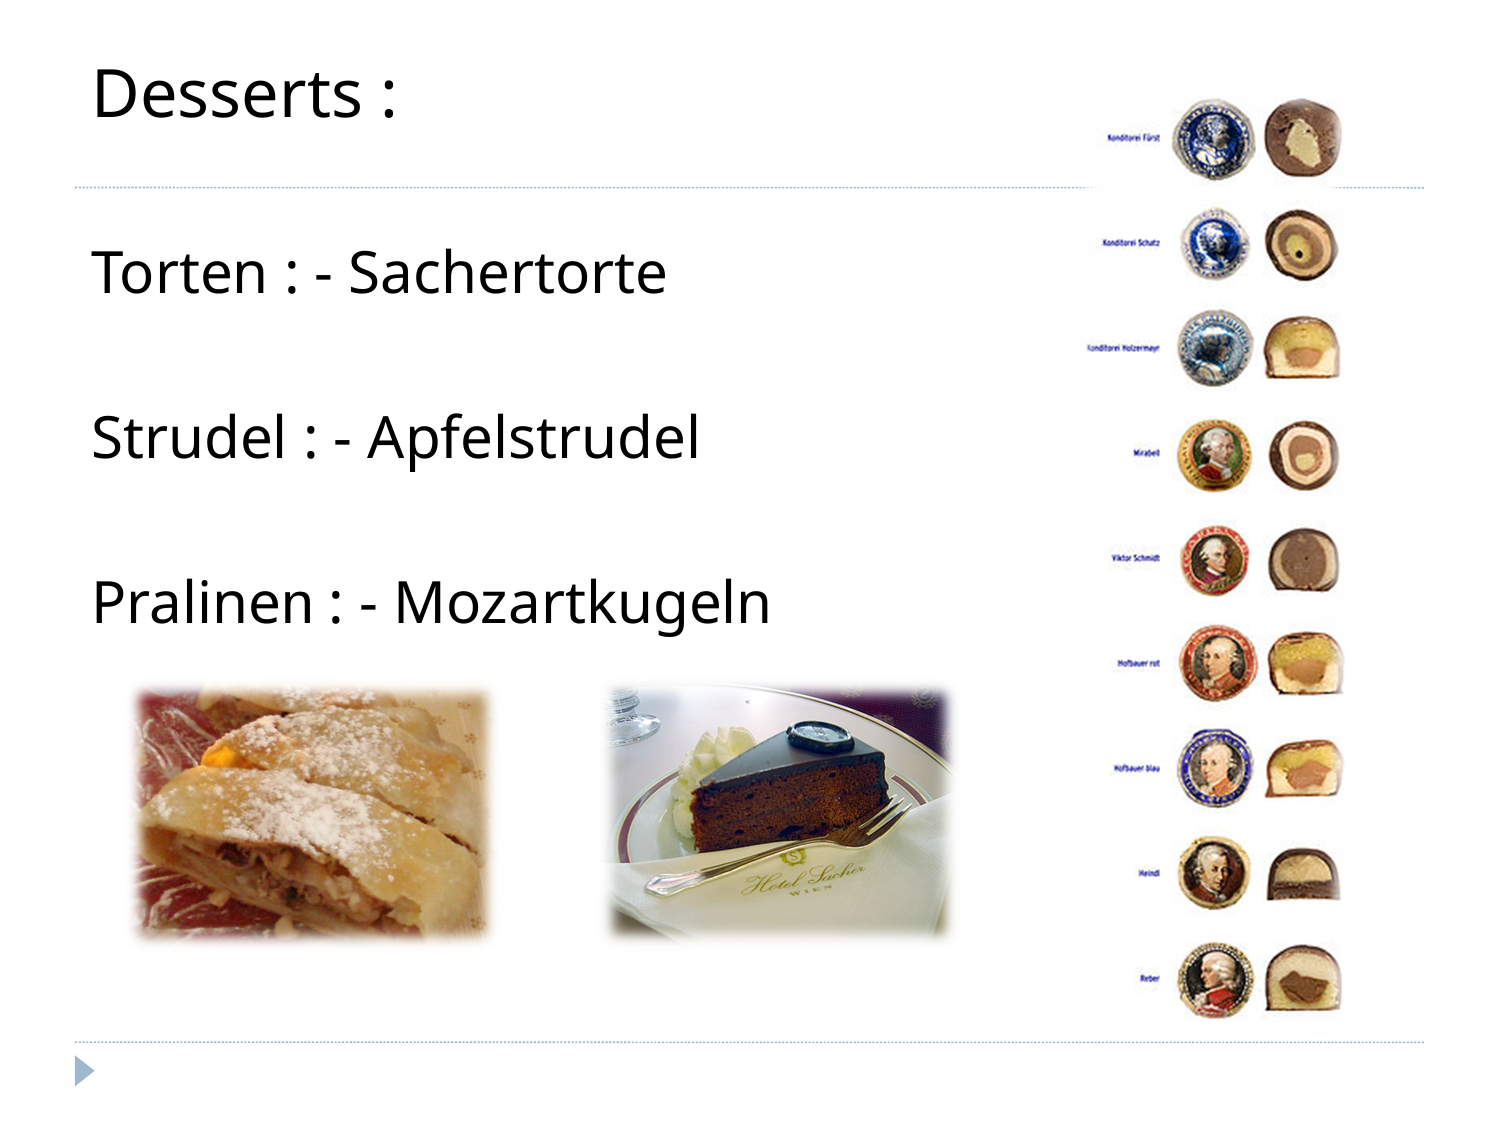

Desserts :
Torten : - Sachertorte
Strudel : - Apfelstrudel
Pralinen : - Mozartkugeln